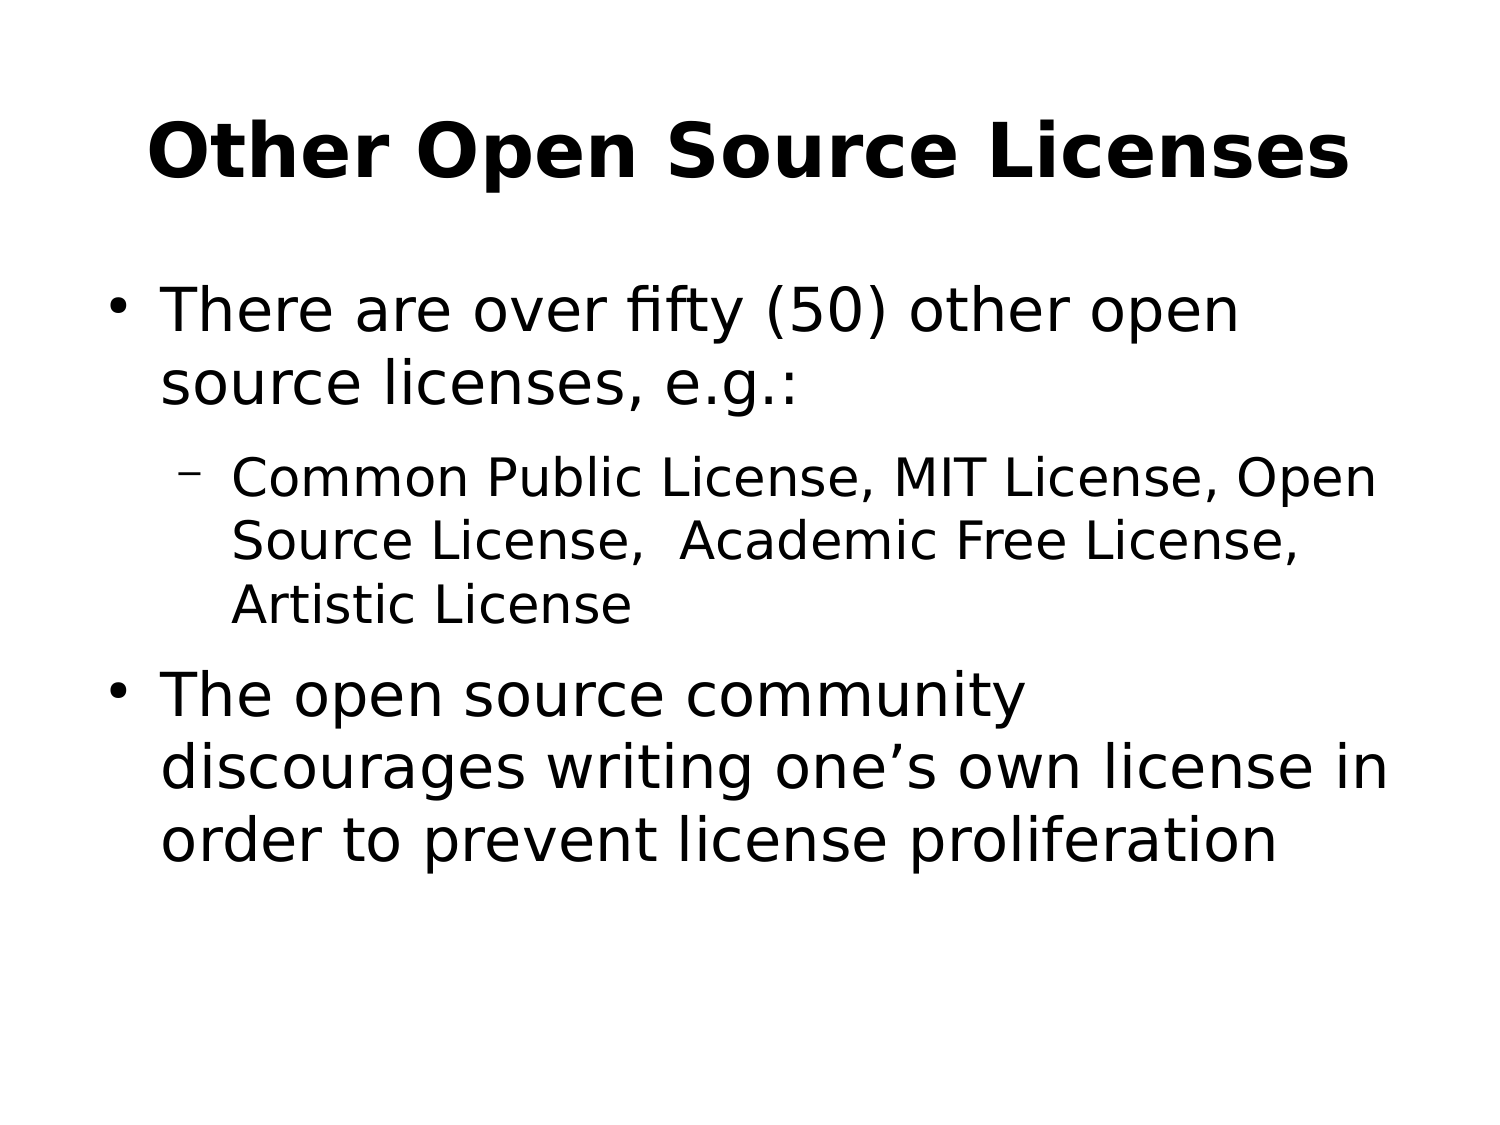

# Other Open Source Licenses
There are over fifty (50) other open source licenses, e.g.:
Common Public License, MIT License, Open Source License, Academic Free License, Artistic License
The open source community discourages writing one’s own license in order to prevent license proliferation